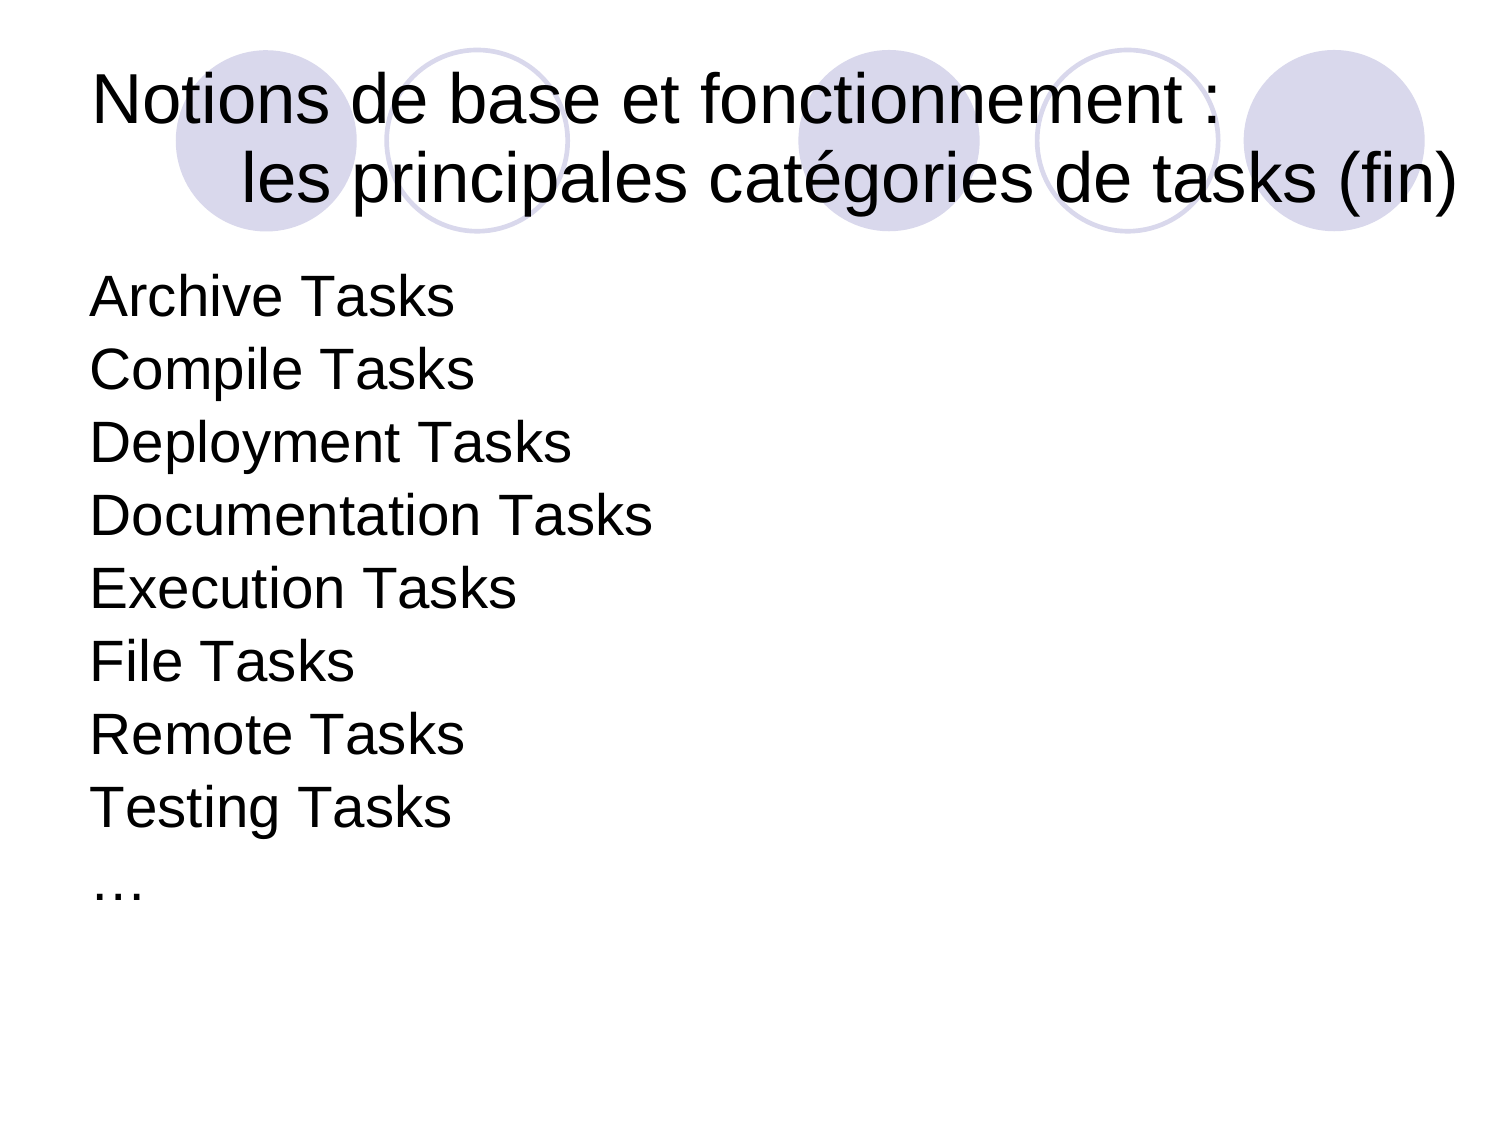

# Notions de base et fonctionnement : les principales catégories de tasks (fin)
Archive Tasks
Compile Tasks
Deployment Tasks
Documentation Tasks
Execution Tasks
File Tasks
Remote Tasks
Testing Tasks
…